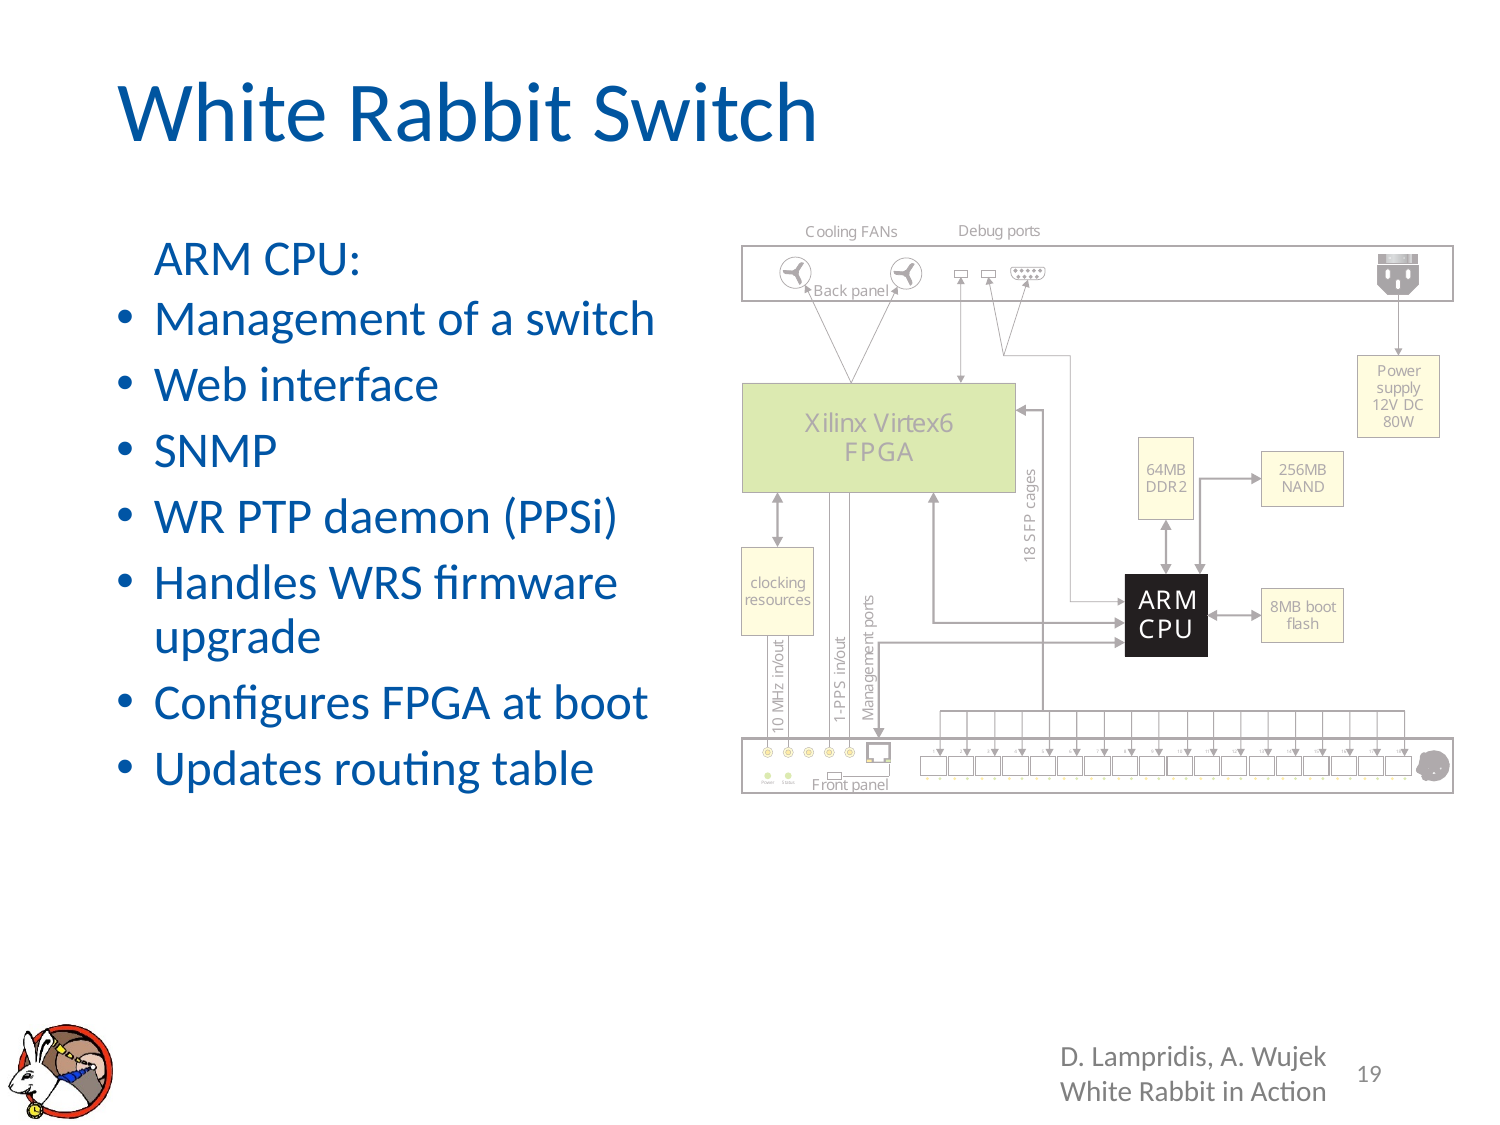

White Rabbit Switch
ARM CPU:
Management of a switch
Web interface
SNMP
WR PTP daemon (PPSi)
Handles WRS firmware upgrade
Configures FPGA at boot
Updates routing table